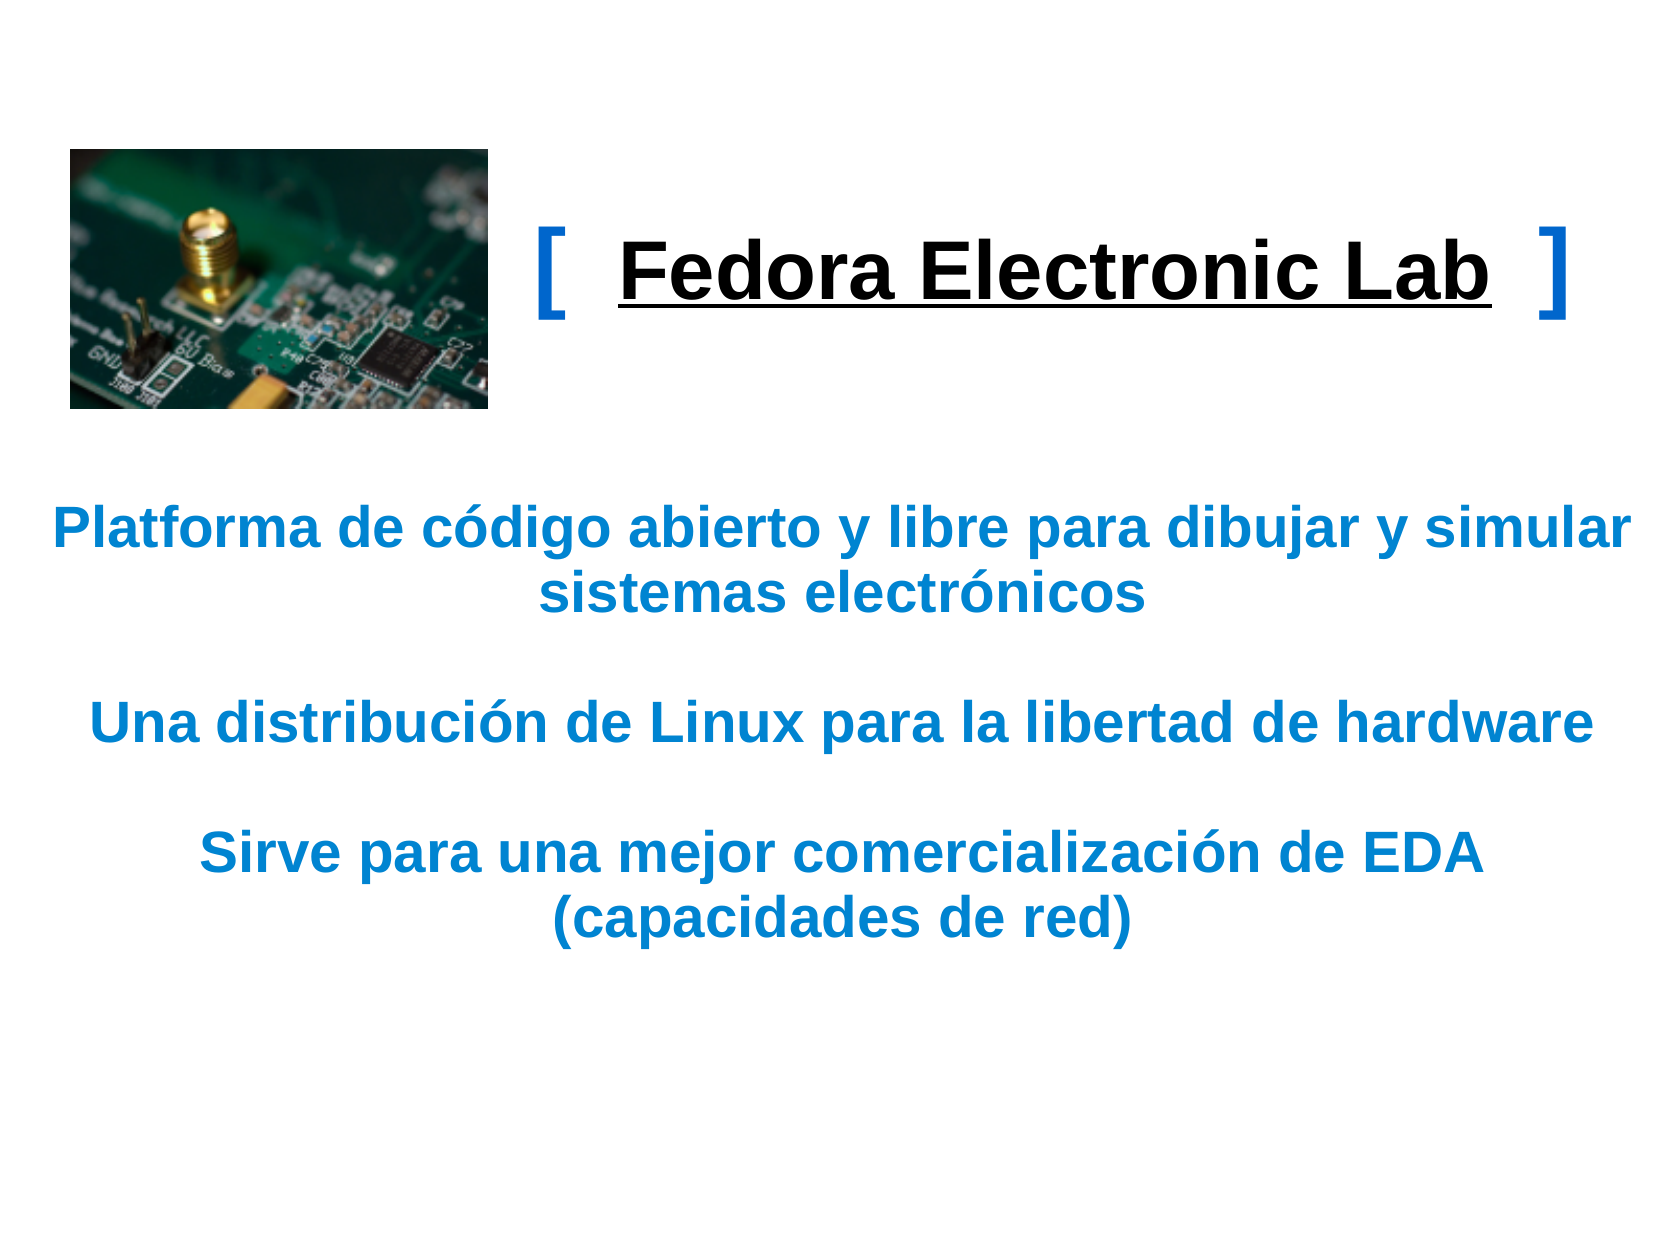

[ Fedora Electronic Lab ]
Platforma de código abierto y libre para dibujar y simular
sistemas electrónicos
Una distribución de Linux para la libertad de hardware
Sirve para una mejor comercialización de EDA
(capacidades de red)